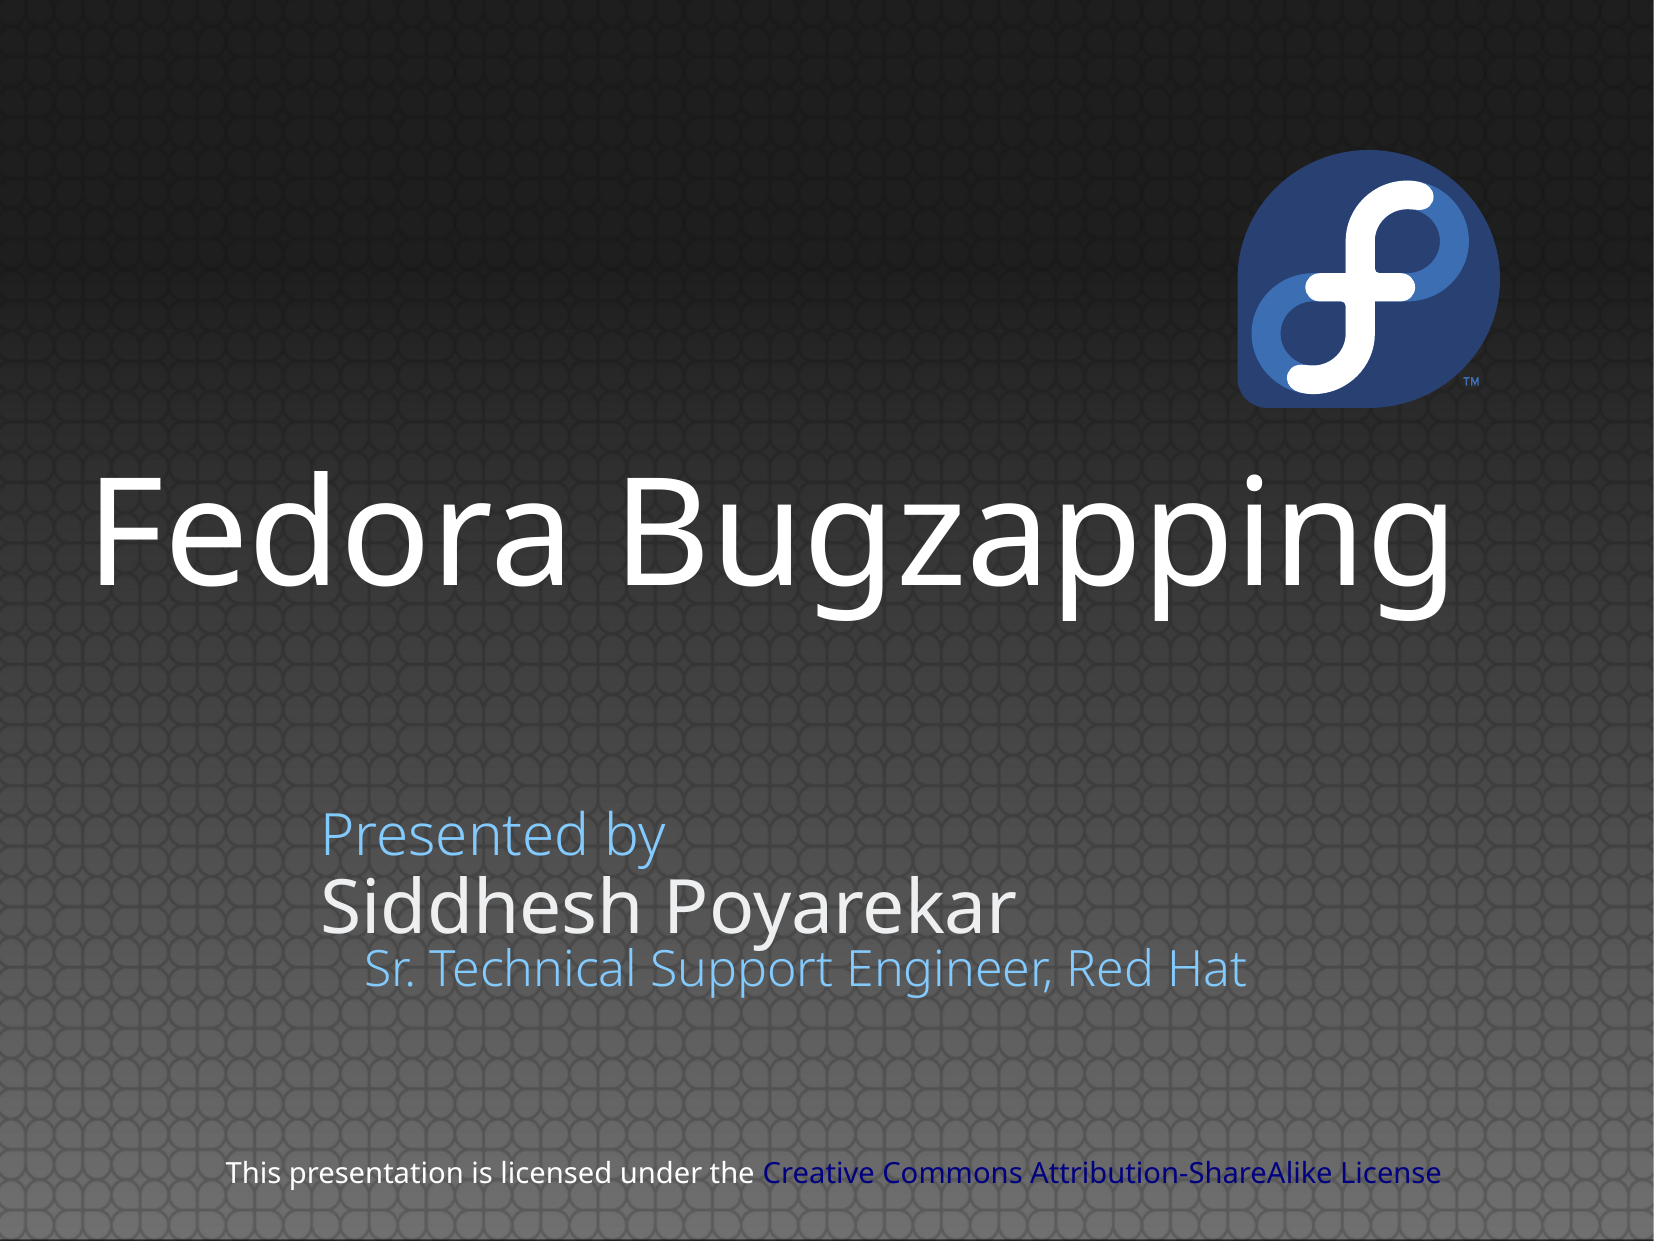

Fedora Bugzapping
#
Presented by
Siddhesh Poyarekar
Sr. Technical Support Engineer, Red Hat
This presentation is licensed under the Creative Commons Attribution-ShareAlike License